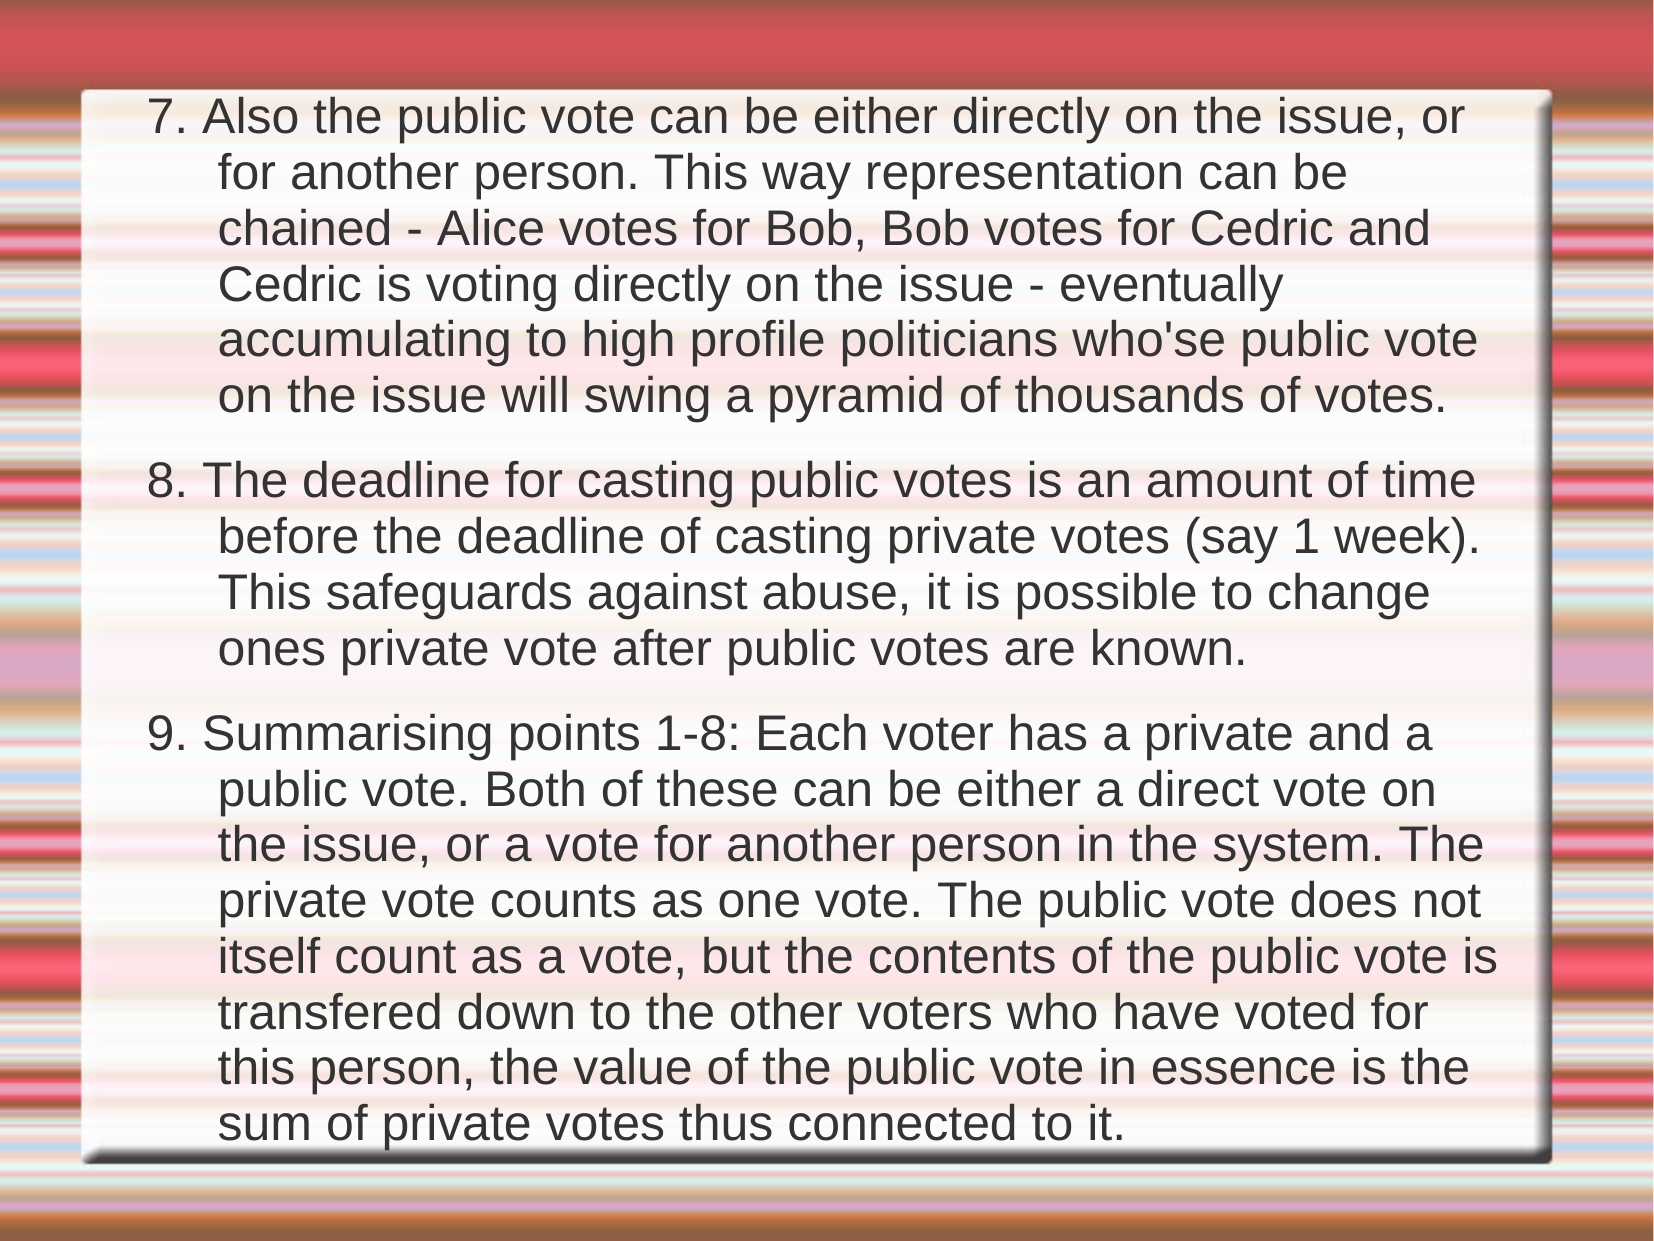

# 7. Also the public vote can be either directly on the issue, or for another person. This way representation can be chained - Alice votes for Bob, Bob votes for Cedric and Cedric is voting directly on the issue - eventually accumulating to high profile politicians who'se public vote on the issue will swing a pyramid of thousands of votes.
8. The deadline for casting public votes is an amount of time before the deadline of casting private votes (say 1 week). This safeguards against abuse, it is possible to change ones private vote after public votes are known.
9. Summarising points 1-8: Each voter has a private and a public vote. Both of these can be either a direct vote on the issue, or a vote for another person in the system. The private vote counts as one vote. The public vote does not itself count as a vote, but the contents of the public vote is transfered down to the other voters who have voted for this person, the value of the public vote in essence is the sum of private votes thus connected to it.